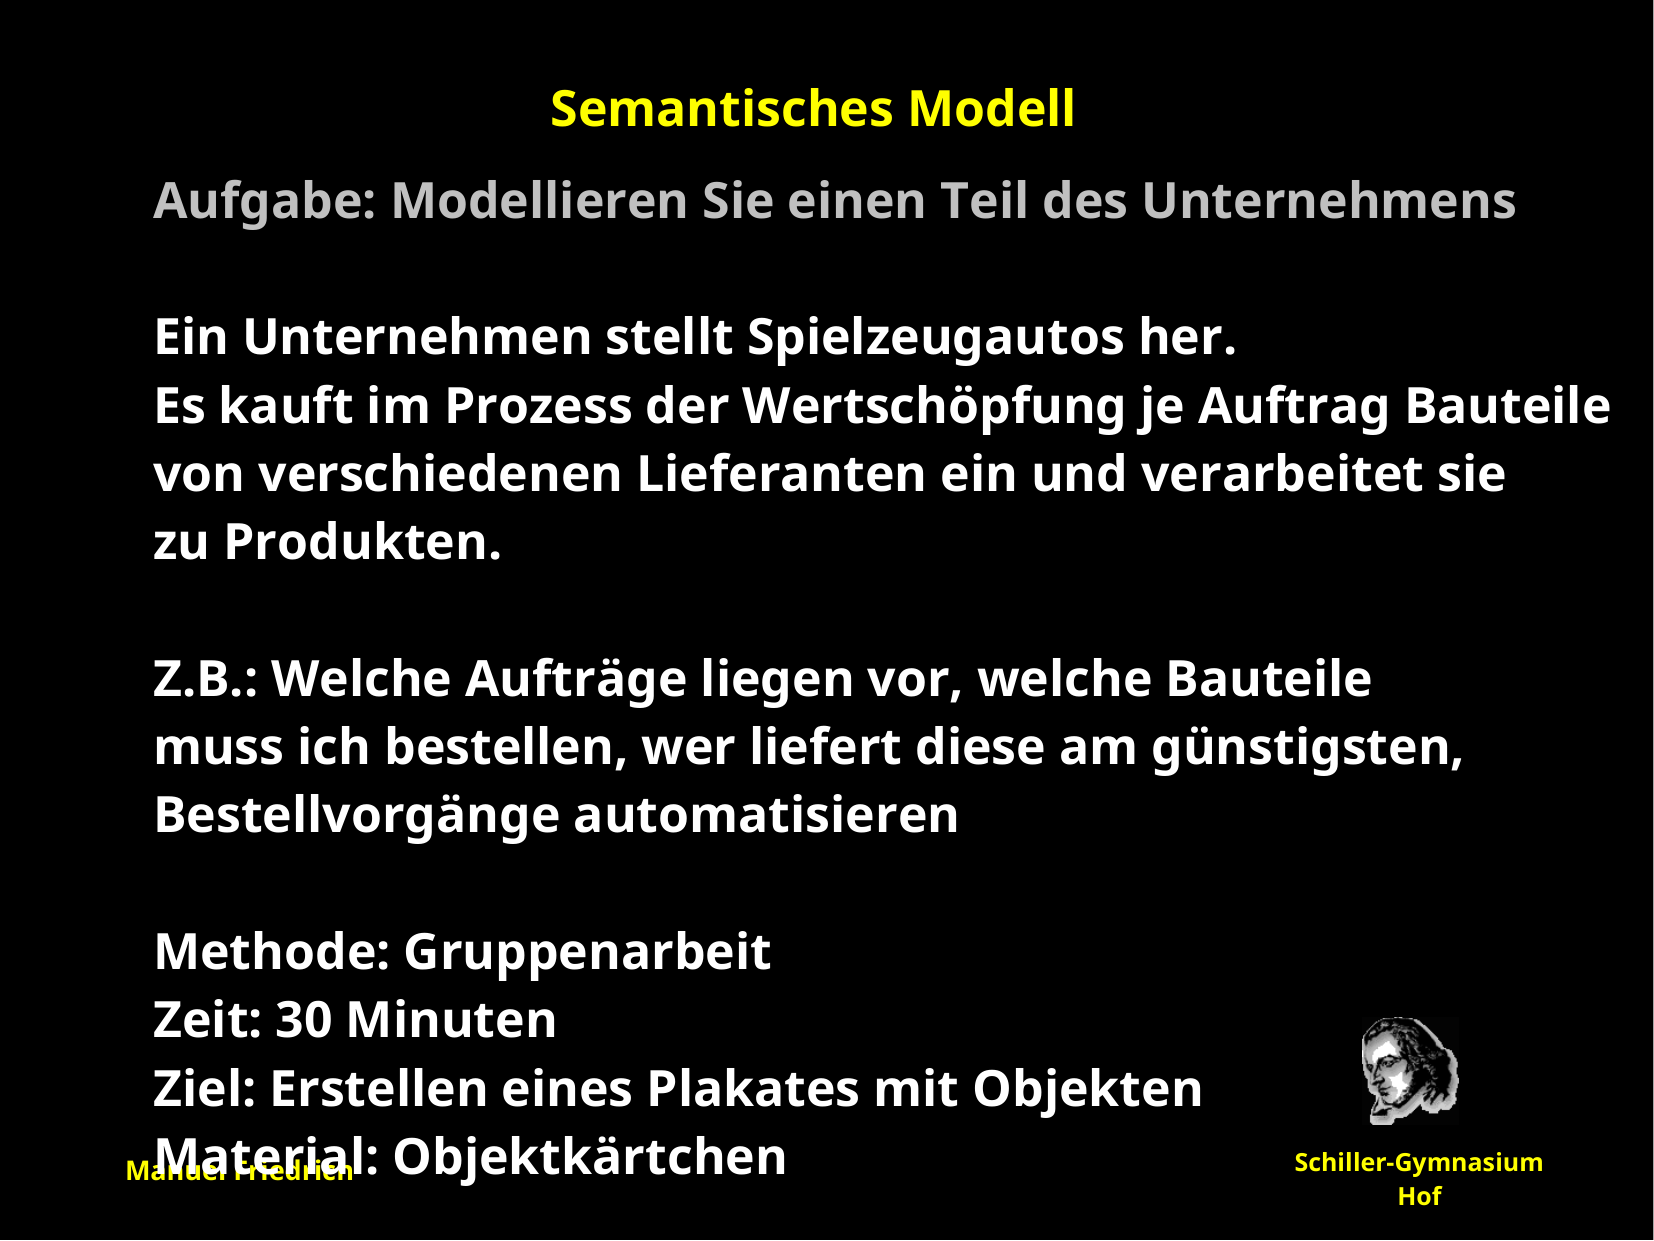

Semantisches Modell
Aufgabe: Modellieren Sie einen Teil des Unternehmens
Ein Unternehmen stellt Spielzeugautos her.
Es kauft im Prozess der Wertschöpfung je Auftrag Bauteile
von verschiedenen Lieferanten ein und verarbeitet sie
zu Produkten.
Z.B.: Welche Aufträge liegen vor, welche Bauteile
muss ich bestellen, wer liefert diese am günstigsten,
Bestellvorgänge automatisieren
Methode: Gruppenarbeit
Zeit: 30 Minuten
Ziel: Erstellen eines Plakates mit Objekten
Material: Objektkärtchen
Schiller-Gymnasium
Hof
Manuel Friedrich